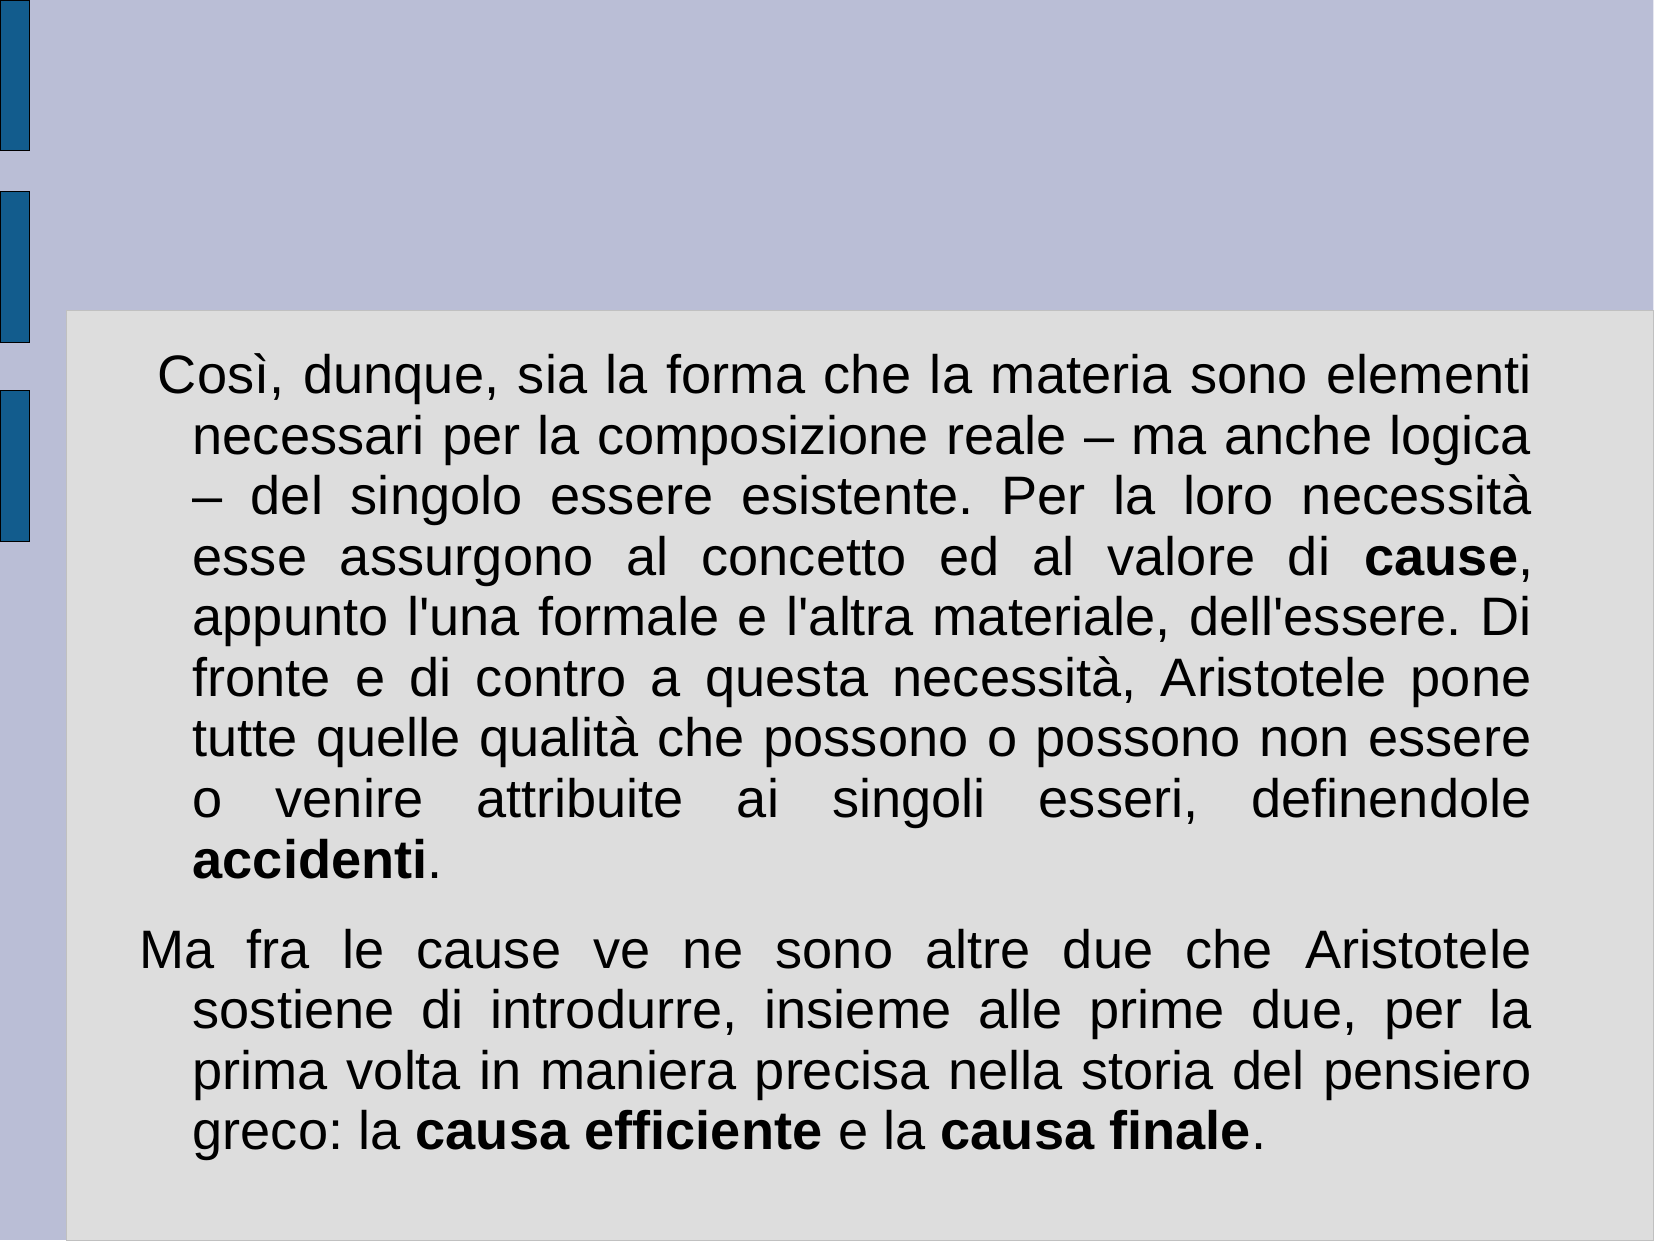

#
 Così, dunque, sia la forma che la materia sono elementi necessari per la composizione reale – ma anche logica – del singolo essere esistente. Per la loro necessità esse assurgono al concetto ed al valore di cause, appunto l'una formale e l'altra materiale, dell'essere. Di fronte e di contro a questa necessità, Aristotele pone tutte quelle qualità che possono o possono non essere o venire attribuite ai singoli esseri, definendole accidenti.
Ma fra le cause ve ne sono altre due che Aristotele sostiene di introdurre, insieme alle prime due, per la prima volta in maniera precisa nella storia del pensiero greco: la causa efficiente e la causa finale.